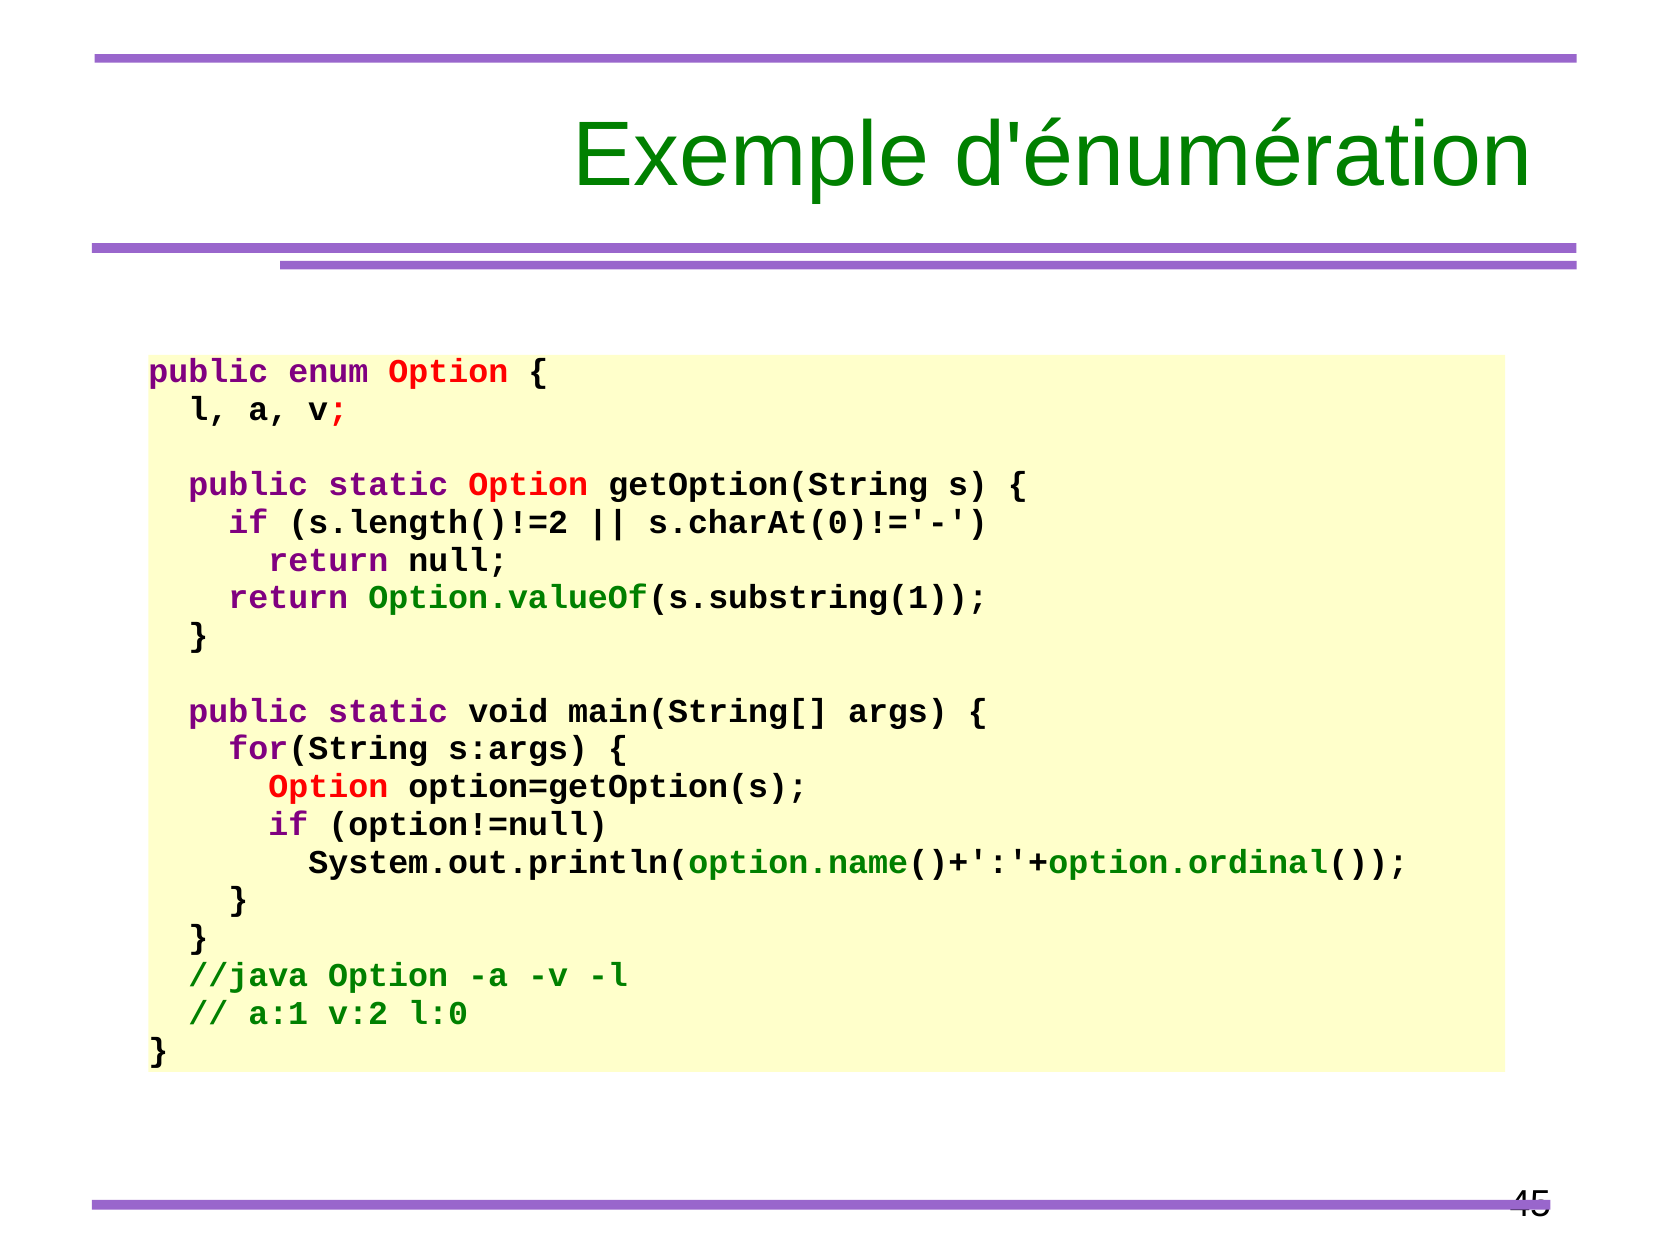

# Exemple d'énumération
public enum Option {
 l, a, v;
 public static Option getOption(String s) {
 if (s.length()!=2 || s.charAt(0)!='-')
 return null;
 return Option.valueOf(s.substring(1));
 }
 public static void main(String[] args) {
 for(String s:args) {
 Option option=getOption(s);
 if (option!=null)
 System.out.println(option.name()+':'+option.ordinal());
 }
 }
 //java Option -a -v -l
 // a:1 v:2 l:0
}